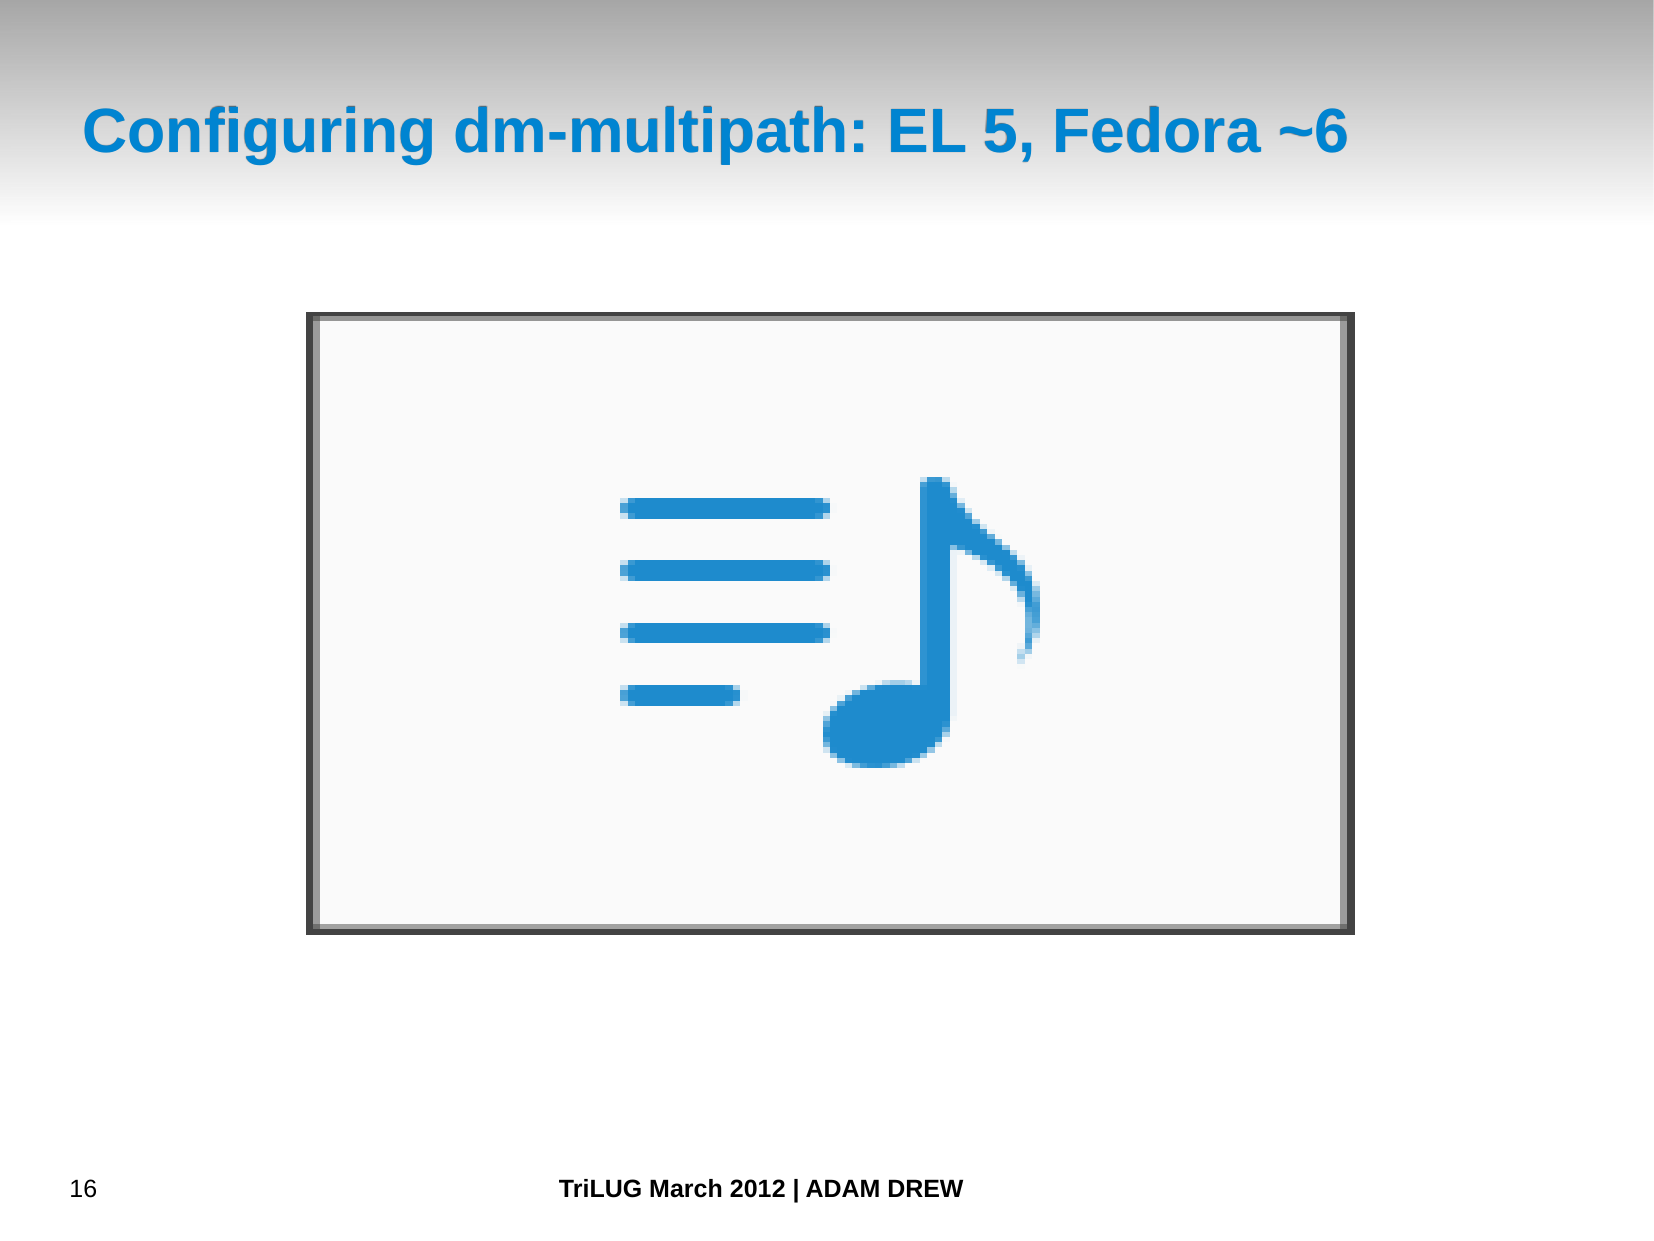

# Configuring dm-multipath: EL 5, Fedora ~6